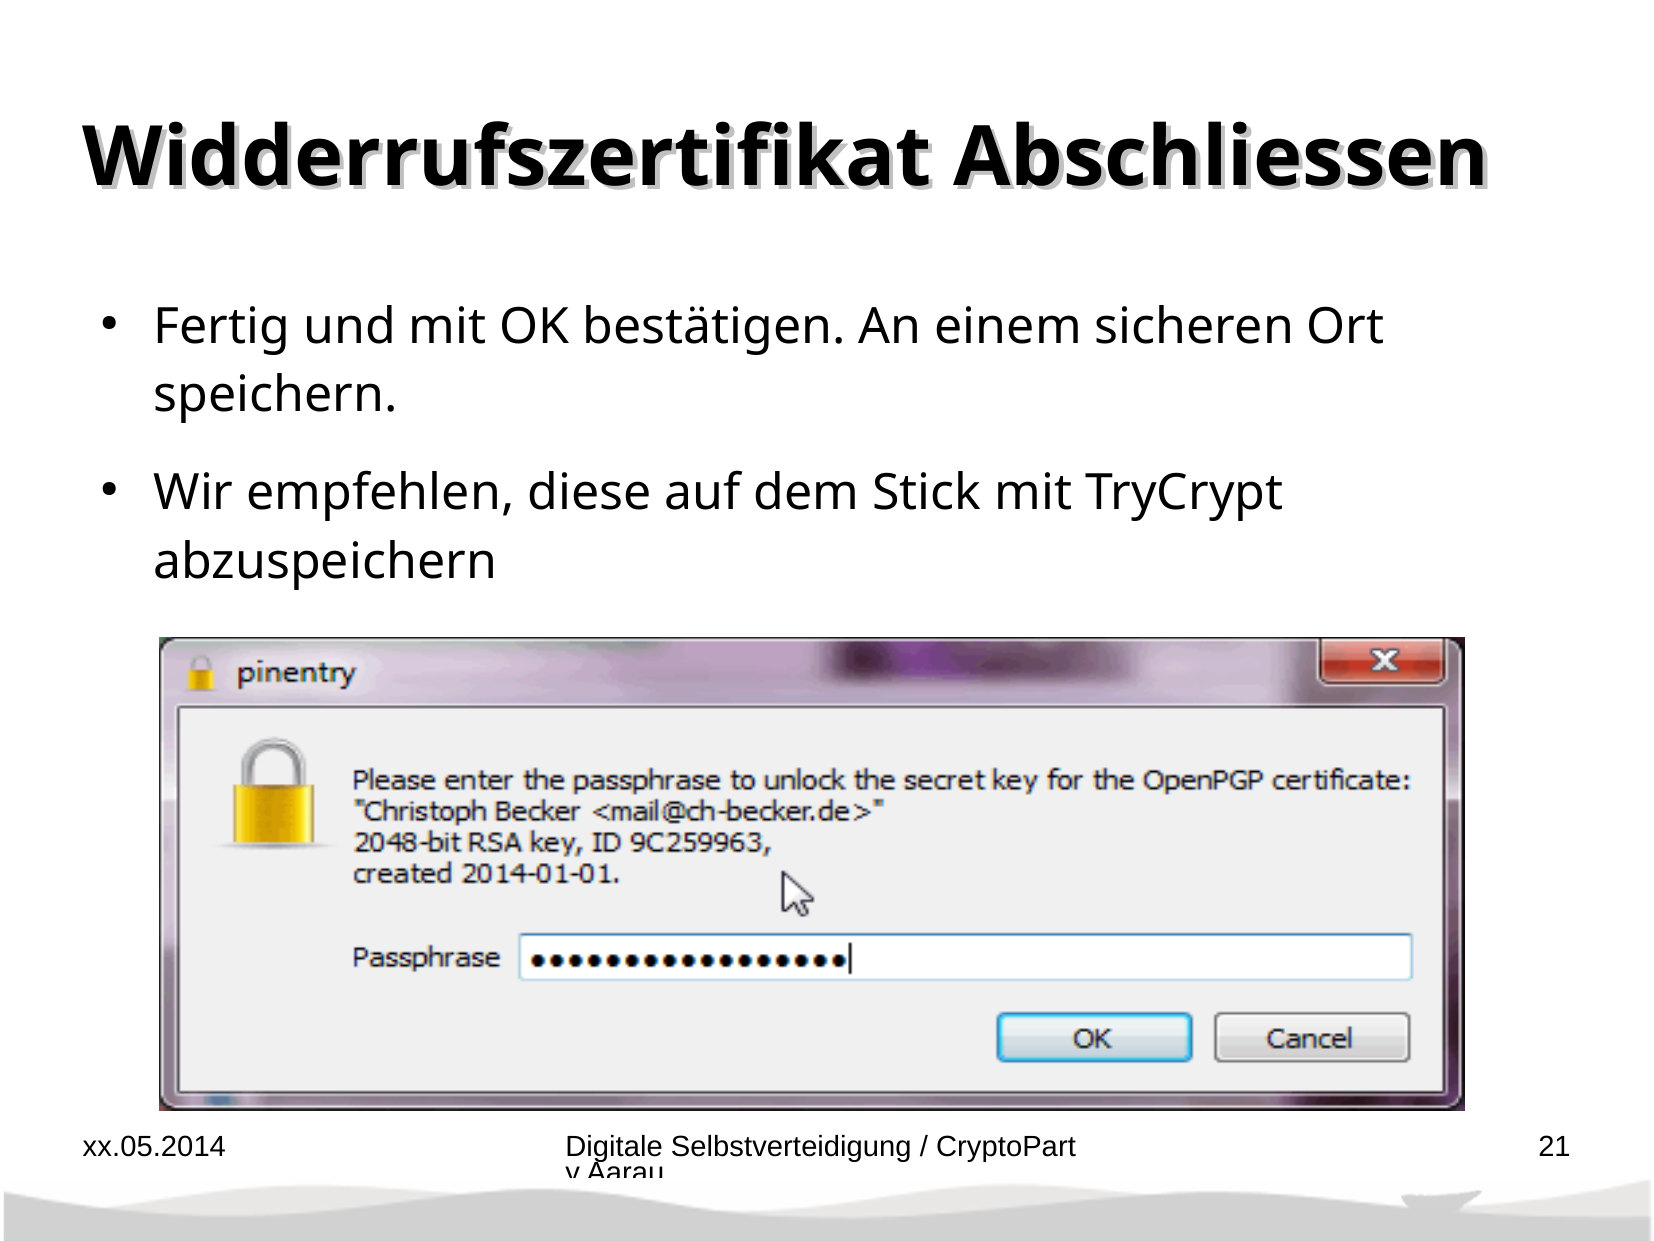

# Widderrufszertifikat Abschliessen
Fertig und mit OK bestätigen. An einem sicheren Ort speichern.
Wir empfehlen, diese auf dem Stick mit TryCrypt abzuspeichern
xx.05.2014
Digitale Selbstverteidigung / CryptoParty Aarau
21